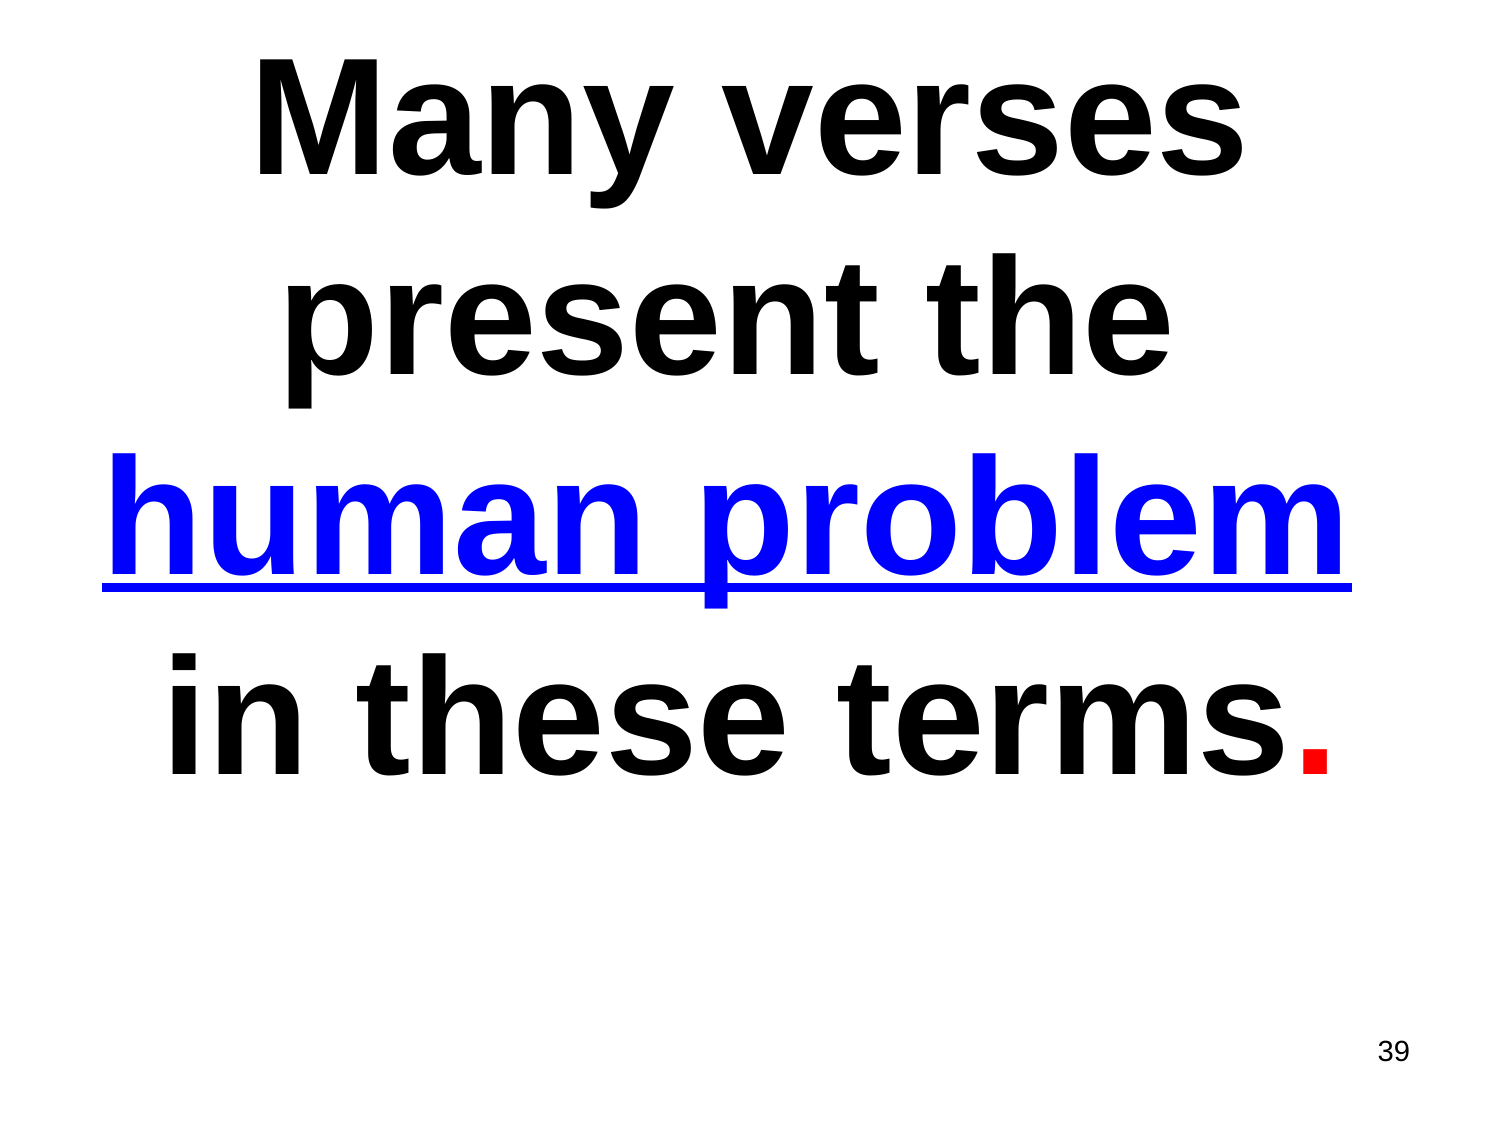

Many verses present the
human problem
in these terms.